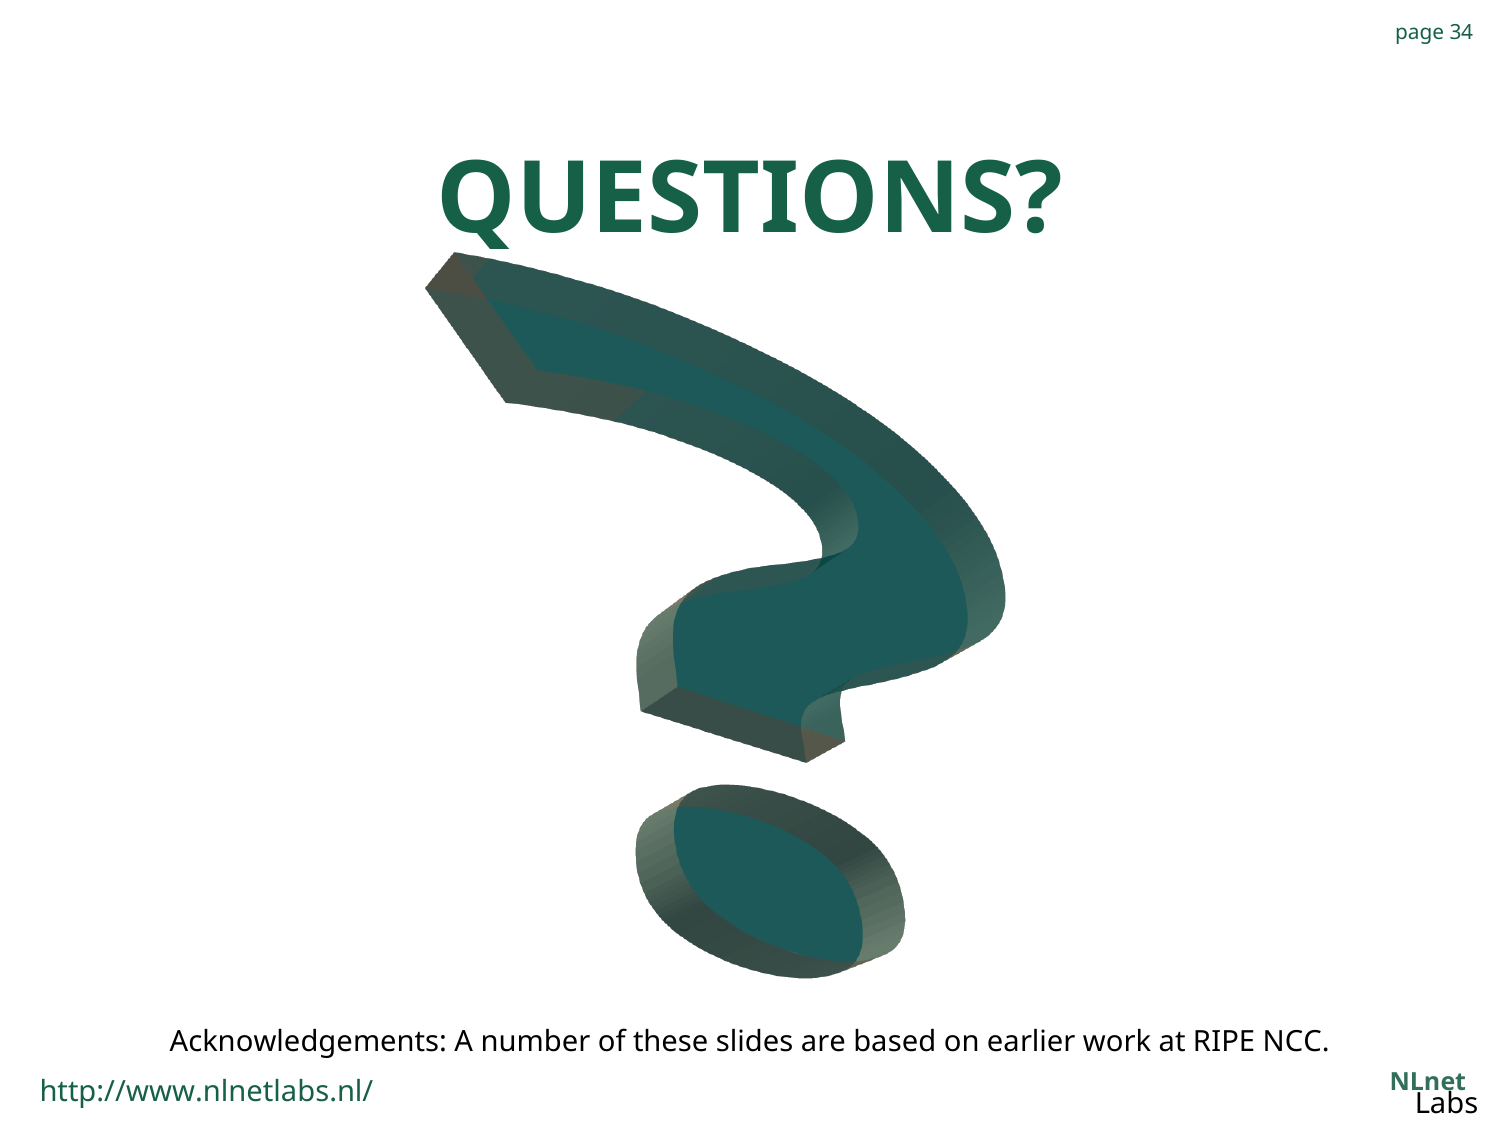

# QUESTIONS?
?
Acknowledgements: A number of these slides are based on earlier work at RIPE NCC.